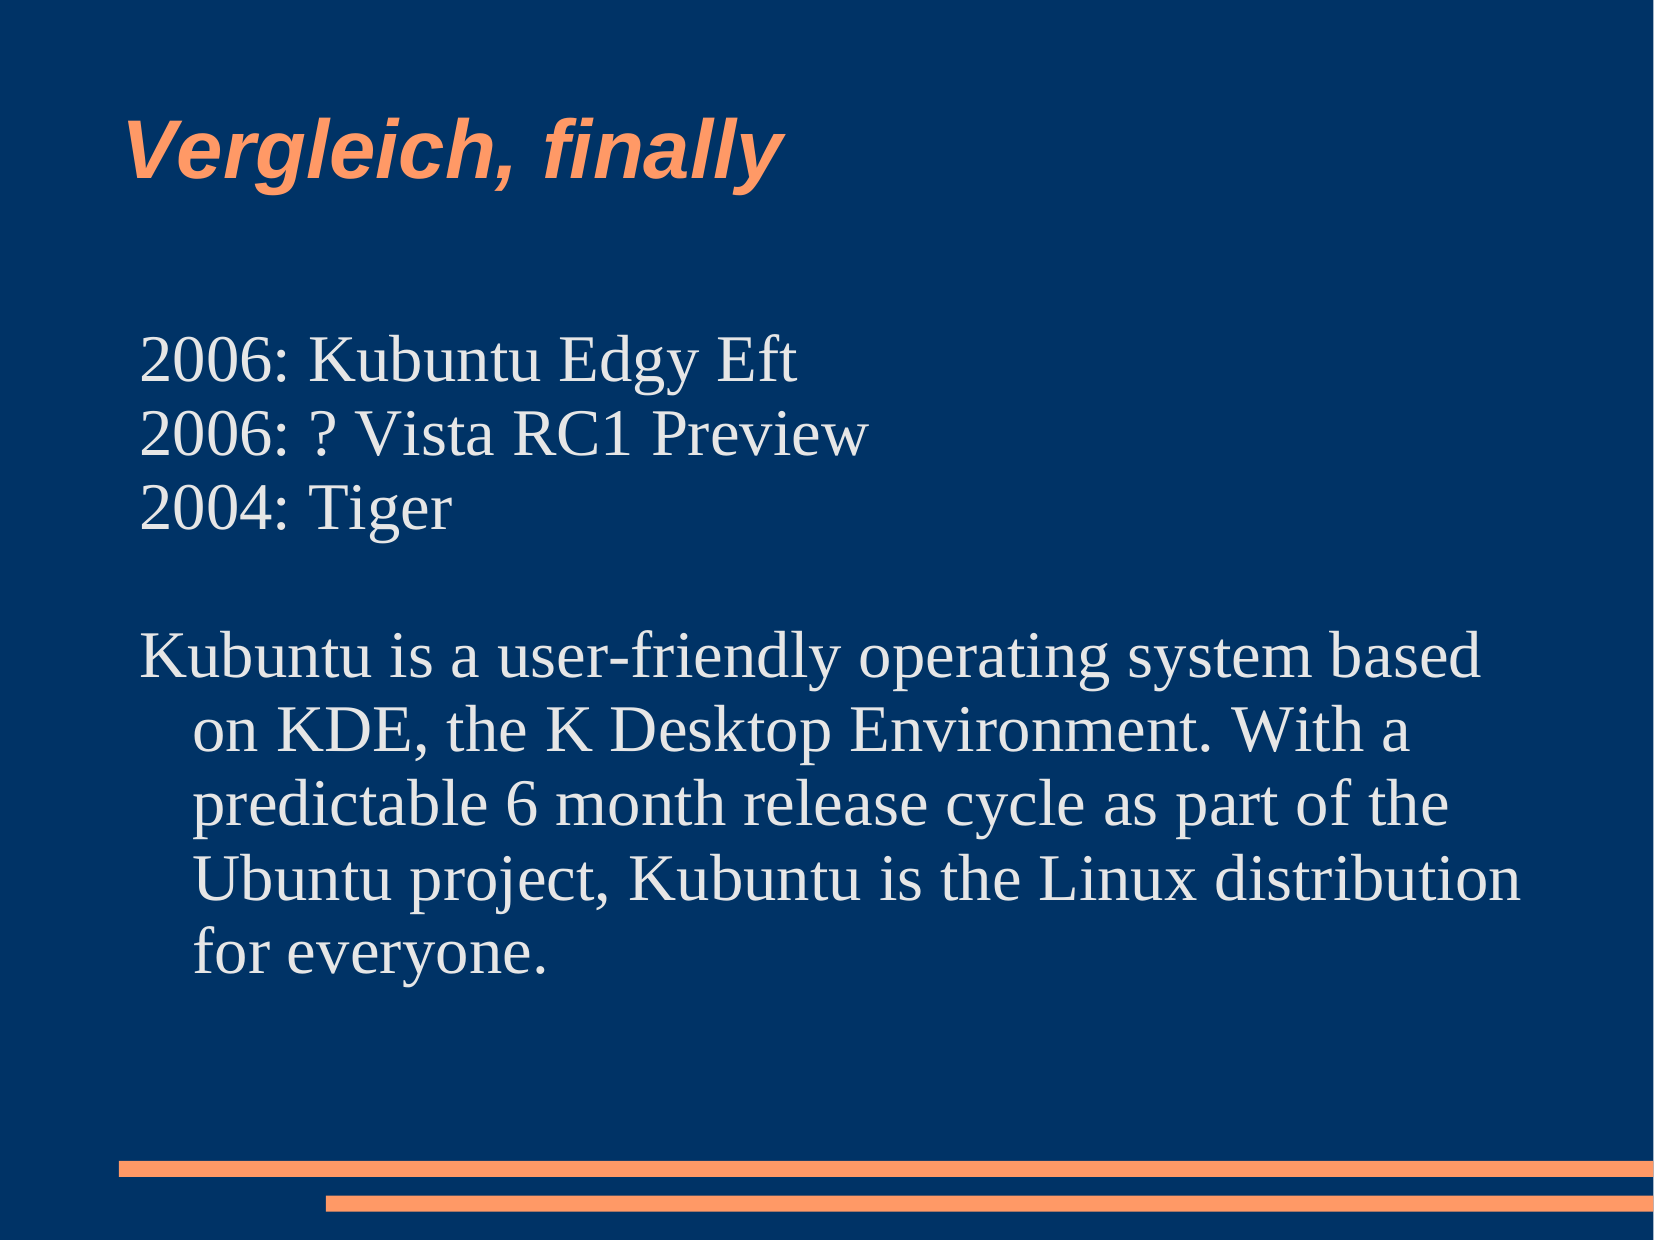

# Vergleich, finally
2006: Kubuntu Edgy Eft
2006: ? Vista RC1 Preview
2004: Tiger
Kubuntu is a user-friendly operating system based on KDE, the K Desktop Environment. With a predictable 6 month release cycle as part of the Ubuntu project, Kubuntu is the Linux distribution for everyone.